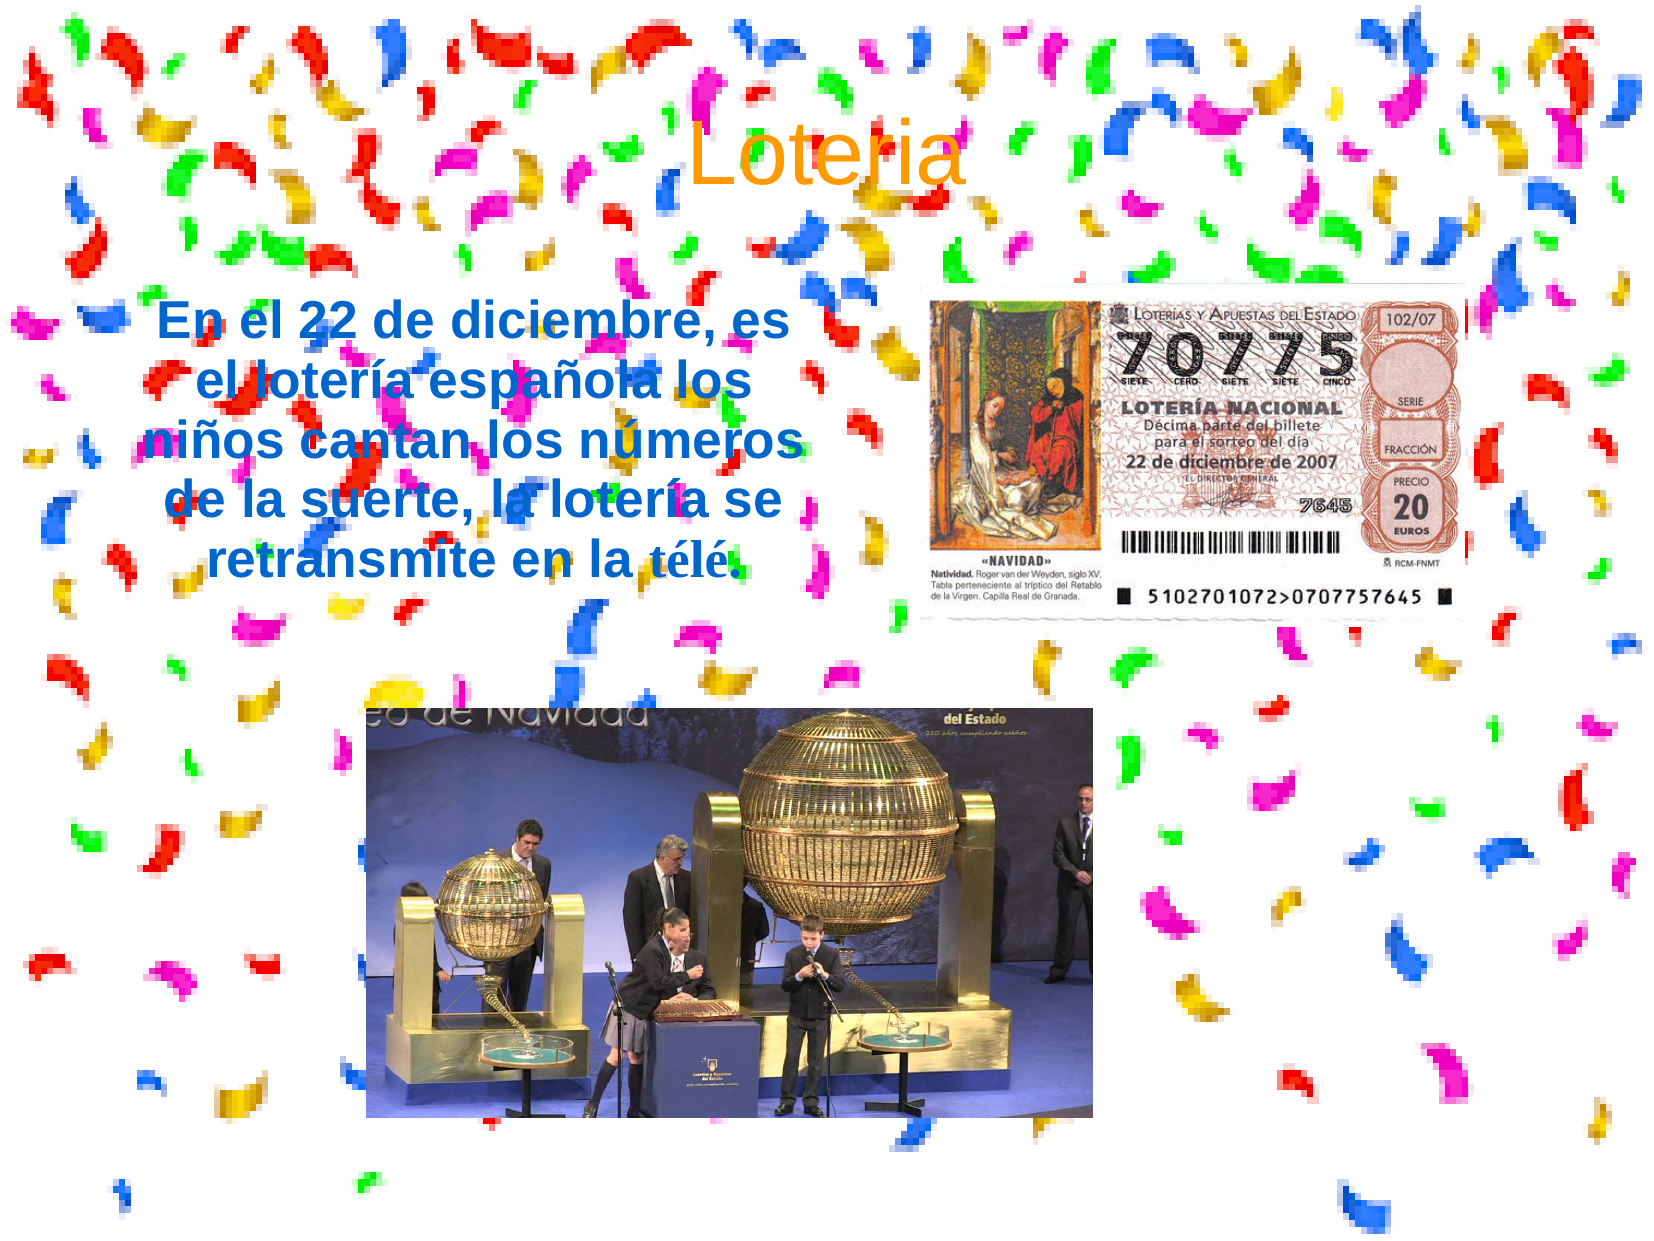

# Loteria
En el 22 de diciembre, es el lotería española los niños cantan los números de la suerte, la lotería se retransmite en la télé.